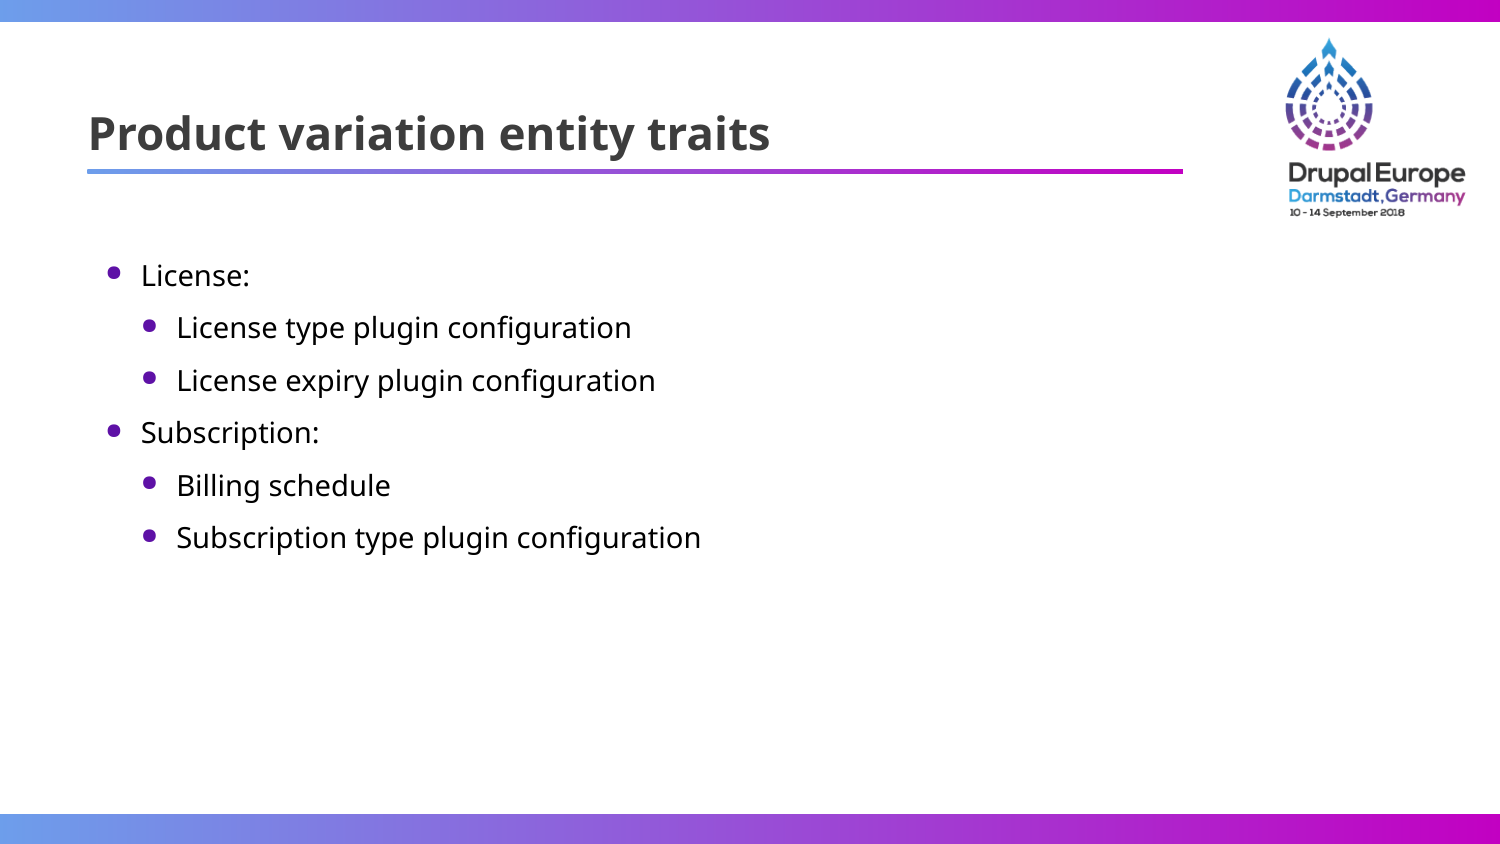

Product variation entity traits
License:
License type plugin configuration
License expiry plugin configuration
Subscription:
Billing schedule
Subscription type plugin configuration